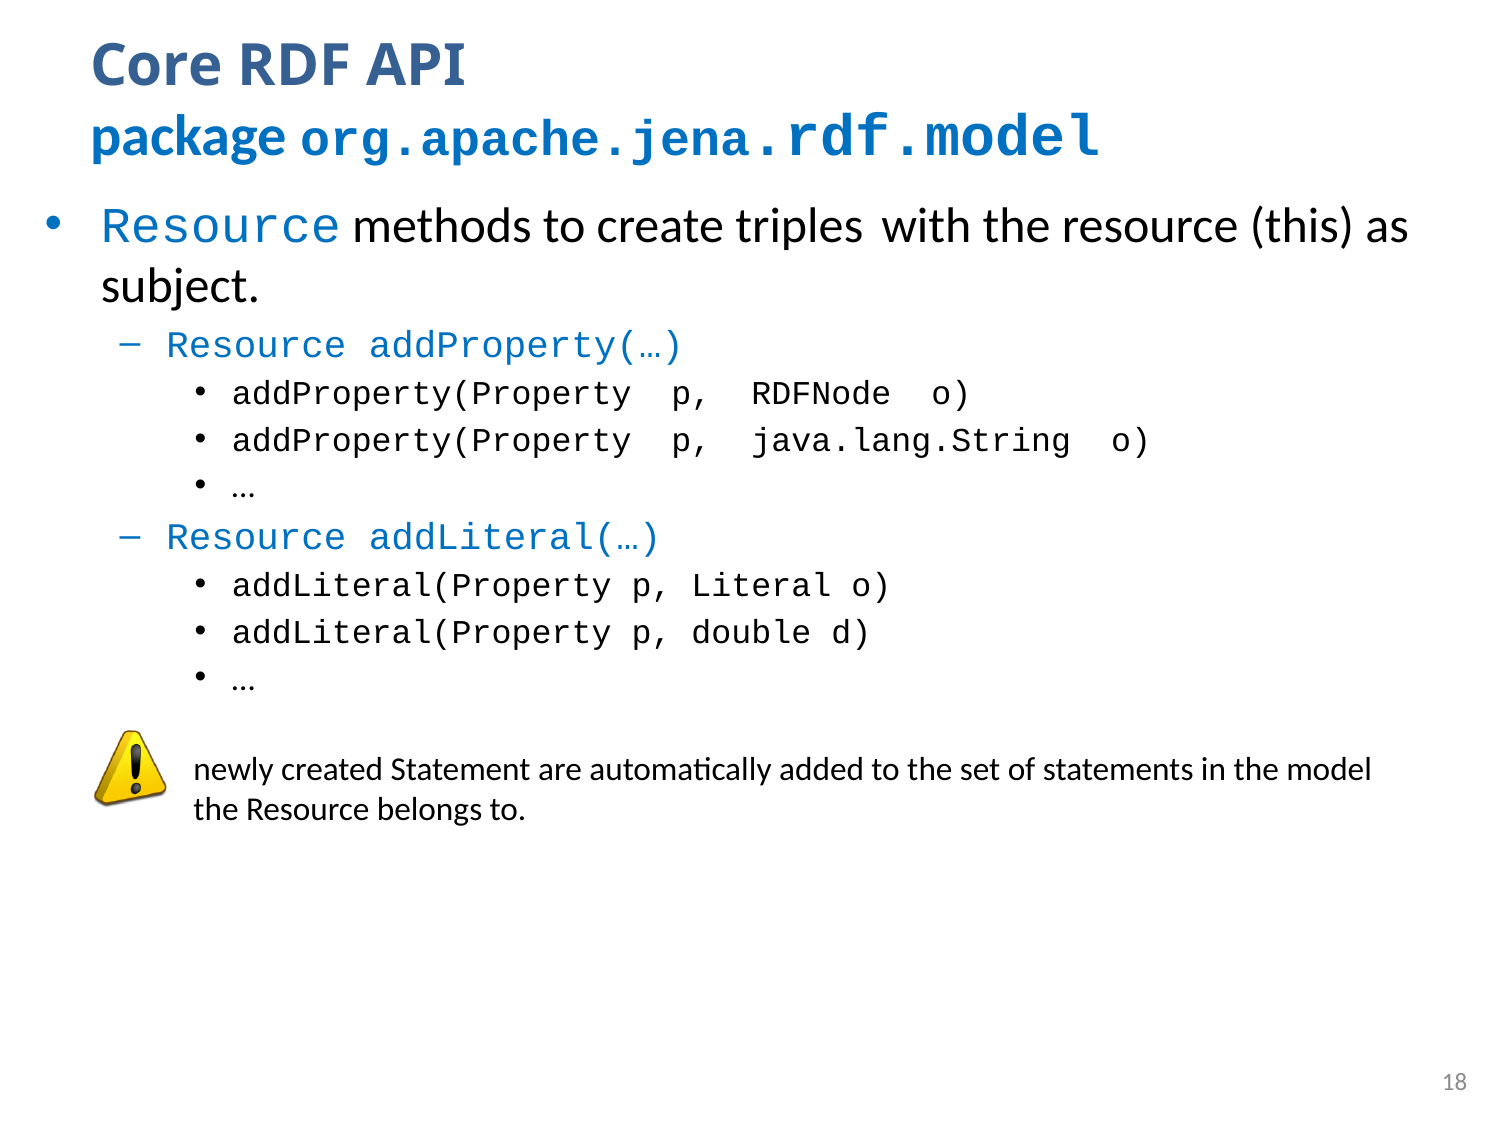

Core RDF API
package org.apache.jena.rdf.model
# Resource methods to create triples with the resource (this) as subject.
Resource addProperty(…)
addProperty(Property p, RDFNode o)
addProperty(Property p, java.lang.String o)
…
Resource addLiteral(…)
addLiteral(Property p, Literal o)
addLiteral(Property p, double d)
…
newly created Statement are automatically added to the set of statements in the model
the Resource belongs to.